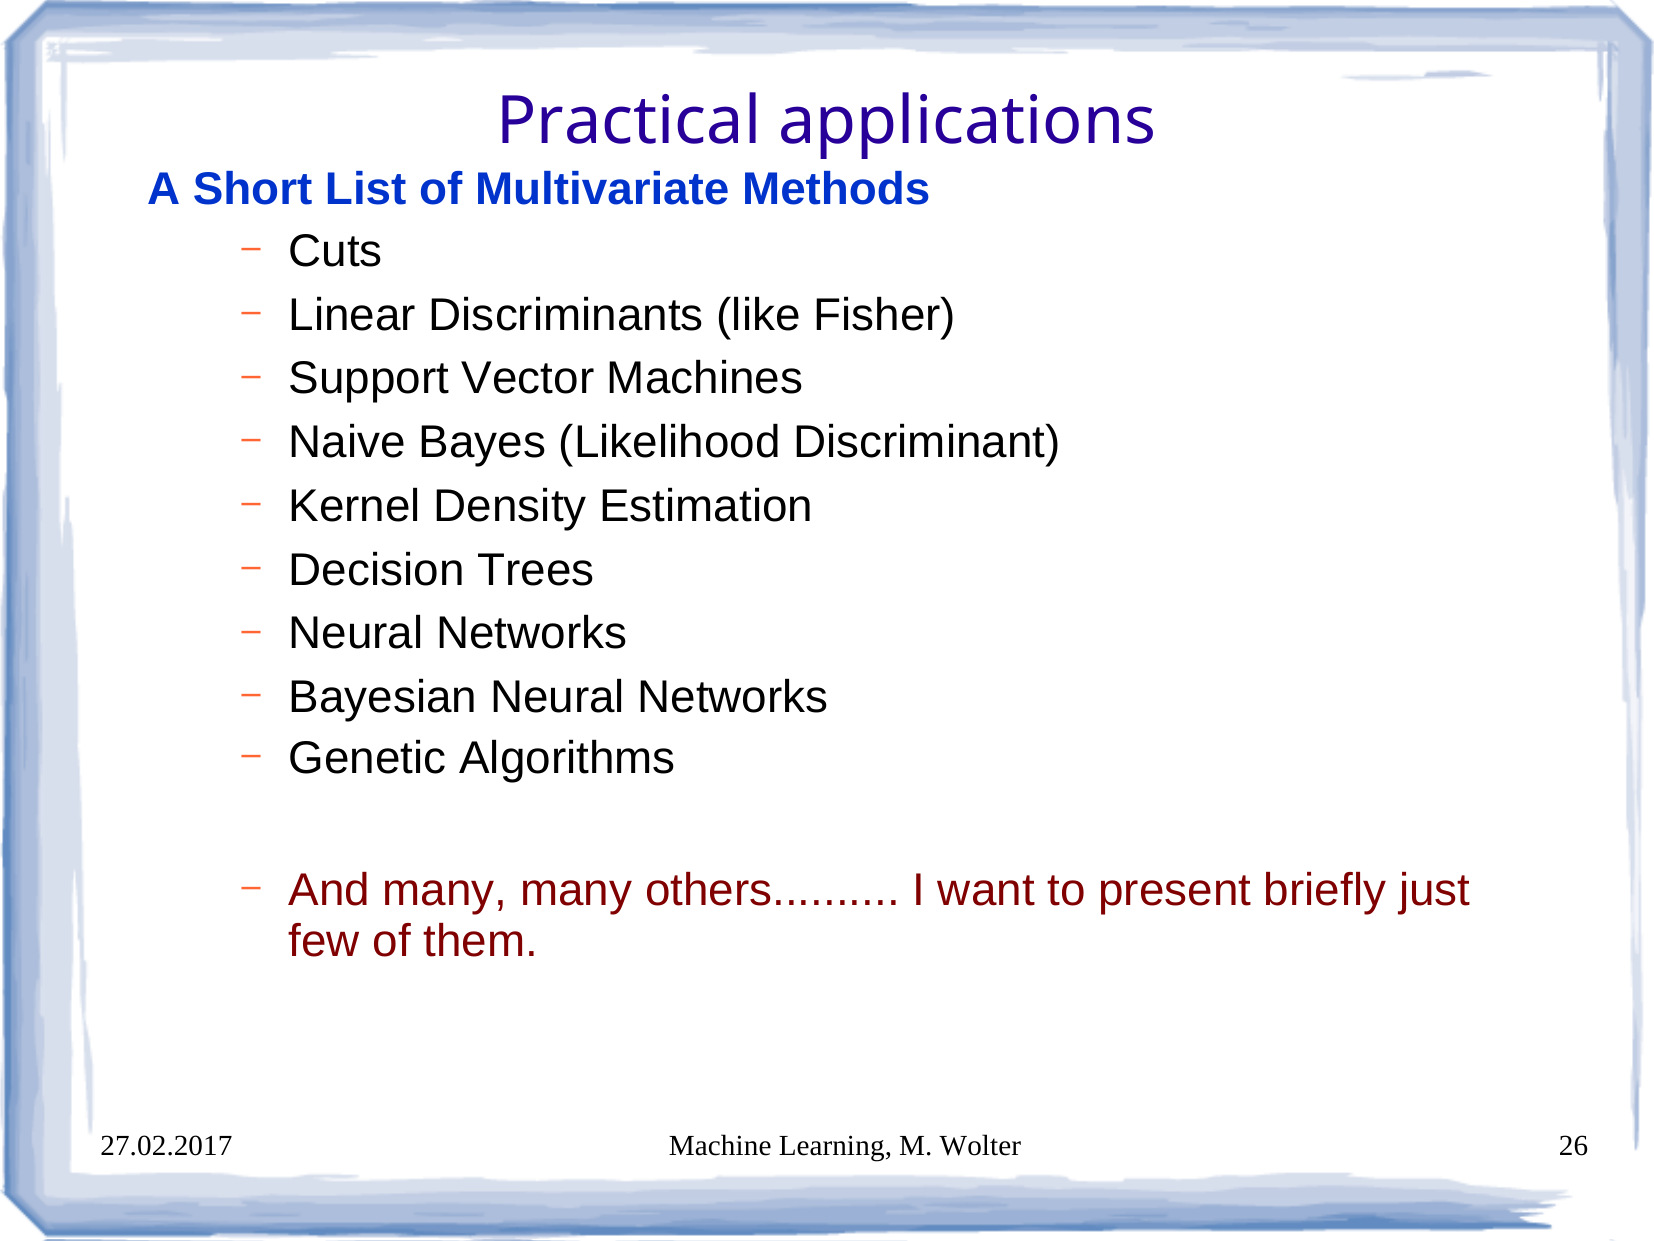

# Practical applications
A Short List of Multivariate Methods
Cuts
Linear Discriminants (like Fisher)
Support Vector Machines
Naive Bayes (Likelihood Discriminant)
Kernel Density Estimation
Decision Trees
Neural Networks
Bayesian Neural Networks
Genetic Algorithms
And many, many others.......... I want to present briefly just few of them.
27.02.2017
Machine Learning, M. Wolter
26